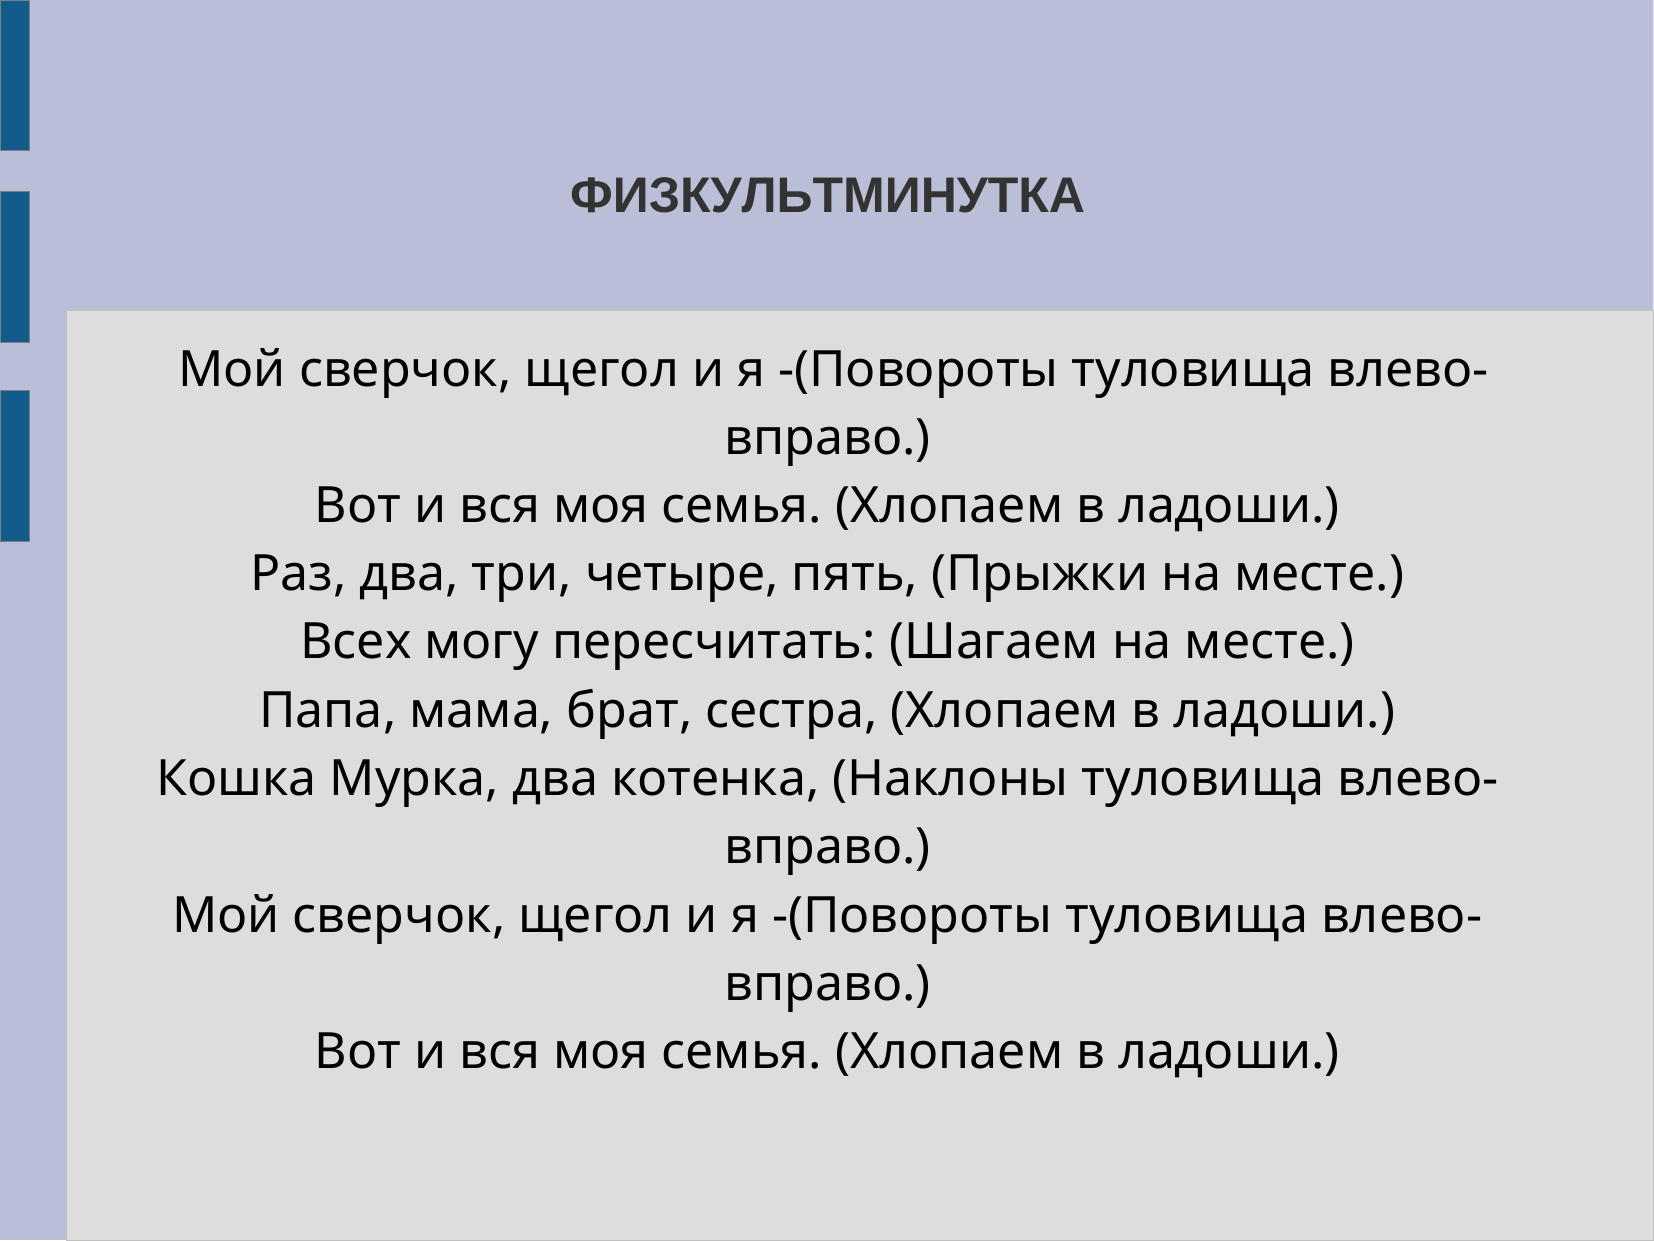

# ФИЗКУЛЬТМИНУТКА
 Мой сверчок, щегол и я -(Повороты туловища влево-вправо.)
Вот и вся моя семья. (Хлопаем в ладоши.)
Раз, два, три, четыре, пять, (Прыжки на месте.)
Всех могу пересчитать: (Шагаем на месте.)
Папа, мама, брат, сестра, (Хлопаем в ладоши.)
Кошка Мурка, два котенка, (Наклоны туловища влево-вправо.)
Мой сверчок, щегол и я -(Повороты туловища влево-вправо.)
Вот и вся моя семья. (Хлопаем в ладоши.)